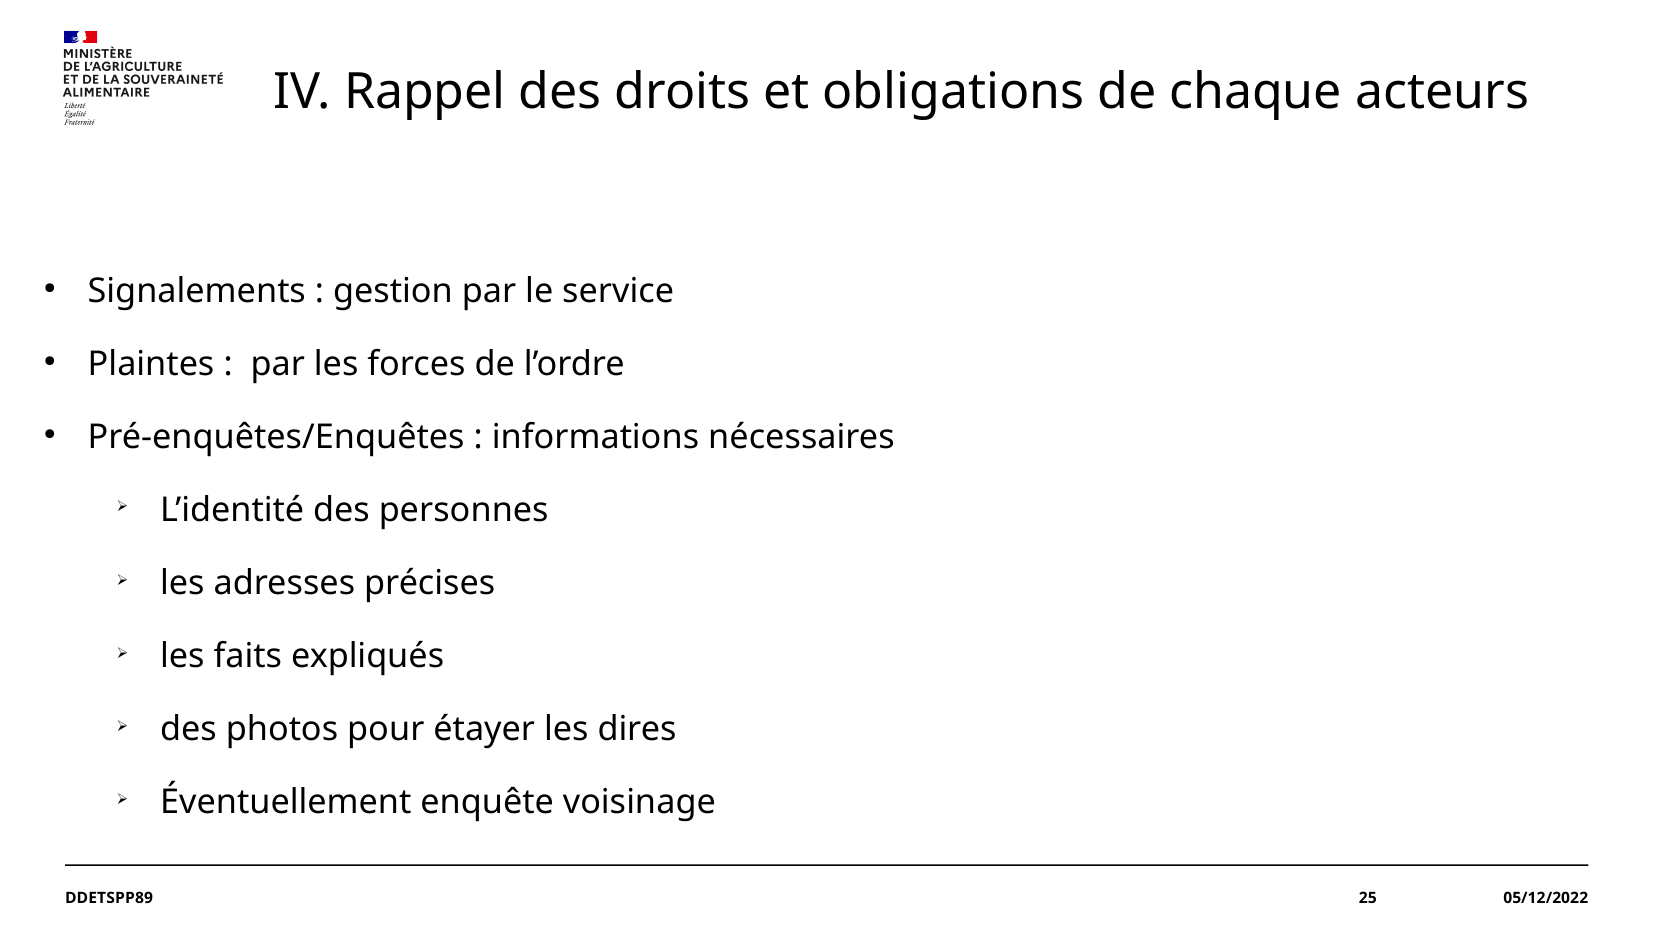

# IV. Rappel des droits et obligations de chaque acteurs
Signalements : gestion par le service
Plaintes : par les forces de l’ordre
Pré-enquêtes/Enquêtes : informations nécessaires
L’identité des personnes
les adresses précises
les faits expliqués
des photos pour étayer les dires
Éventuellement enquête voisinage
DDETSPP89
25
05/12/2022